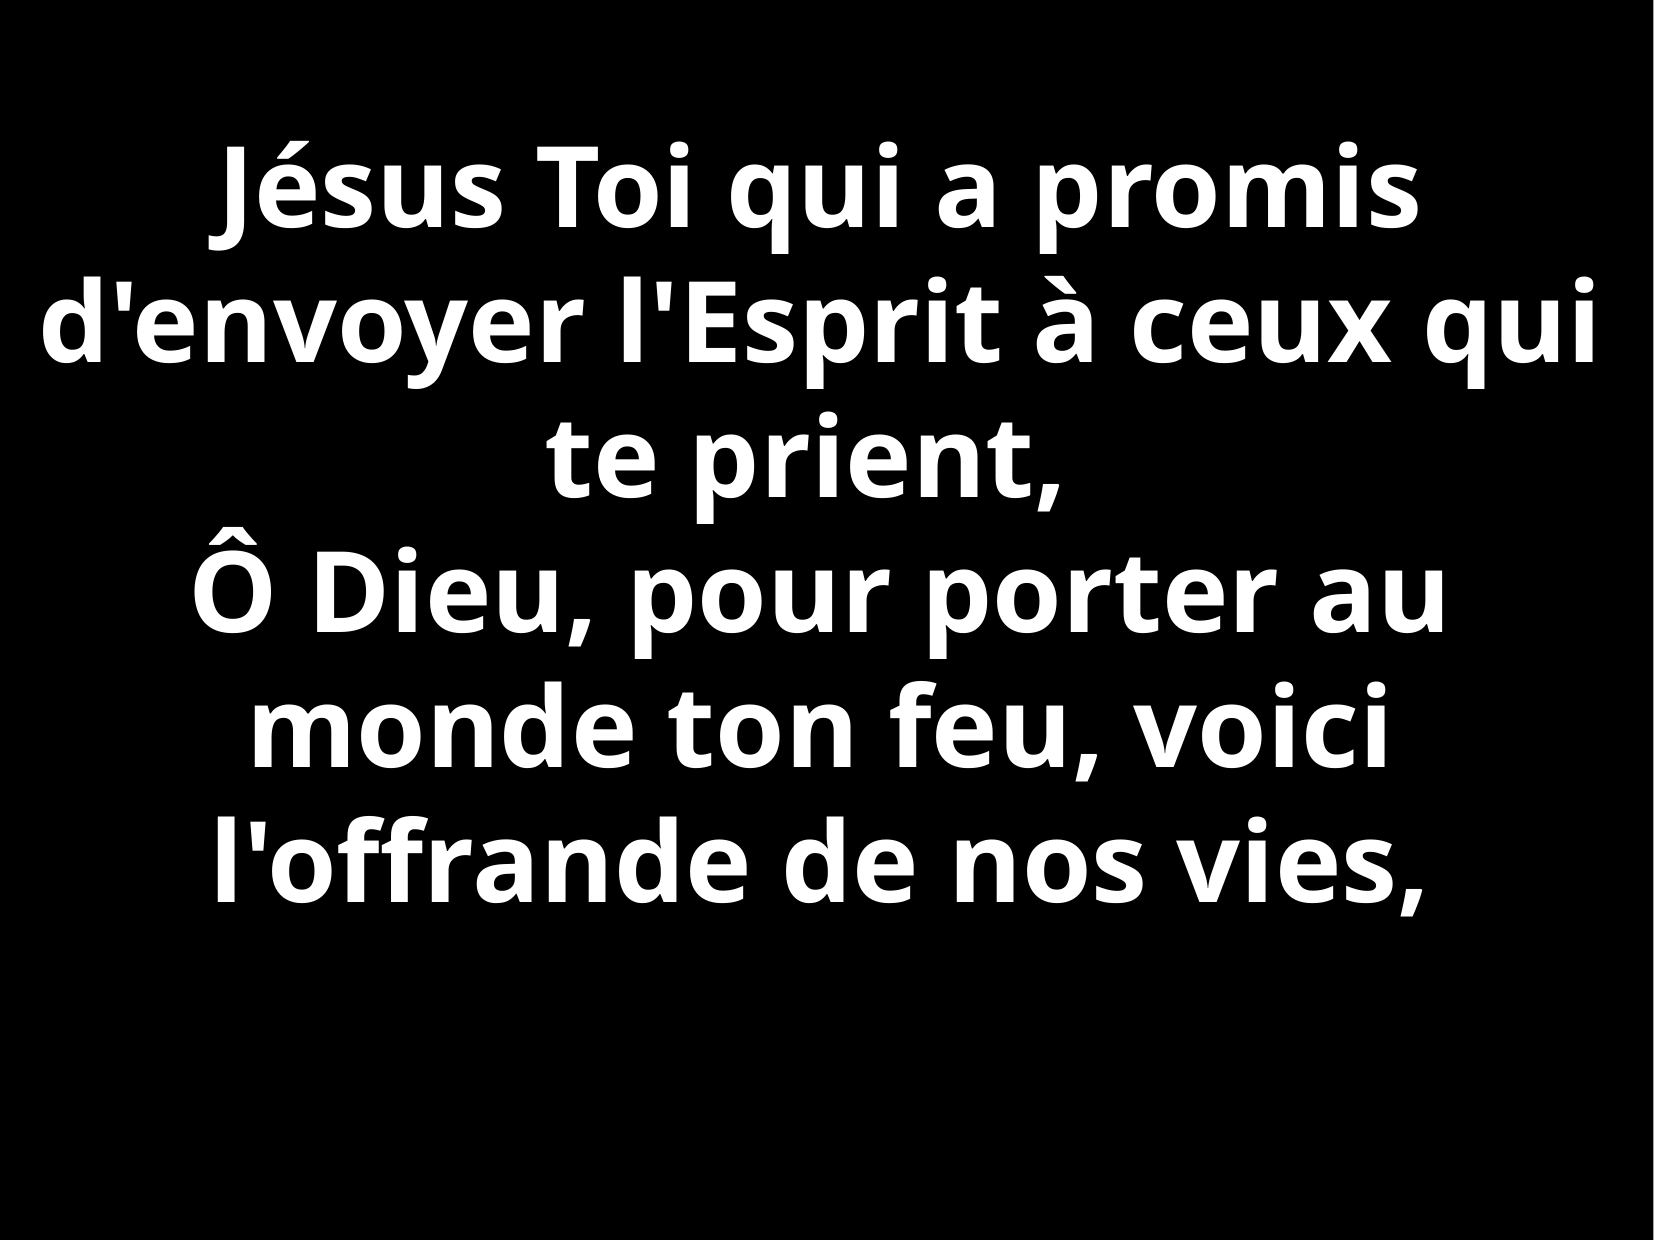

# Jésus Toi qui a promis d'envoyer l'Esprit à ceux qui te prient, Ô Dieu, pour porter au monde ton feu, voici l'offrande de nos vies,